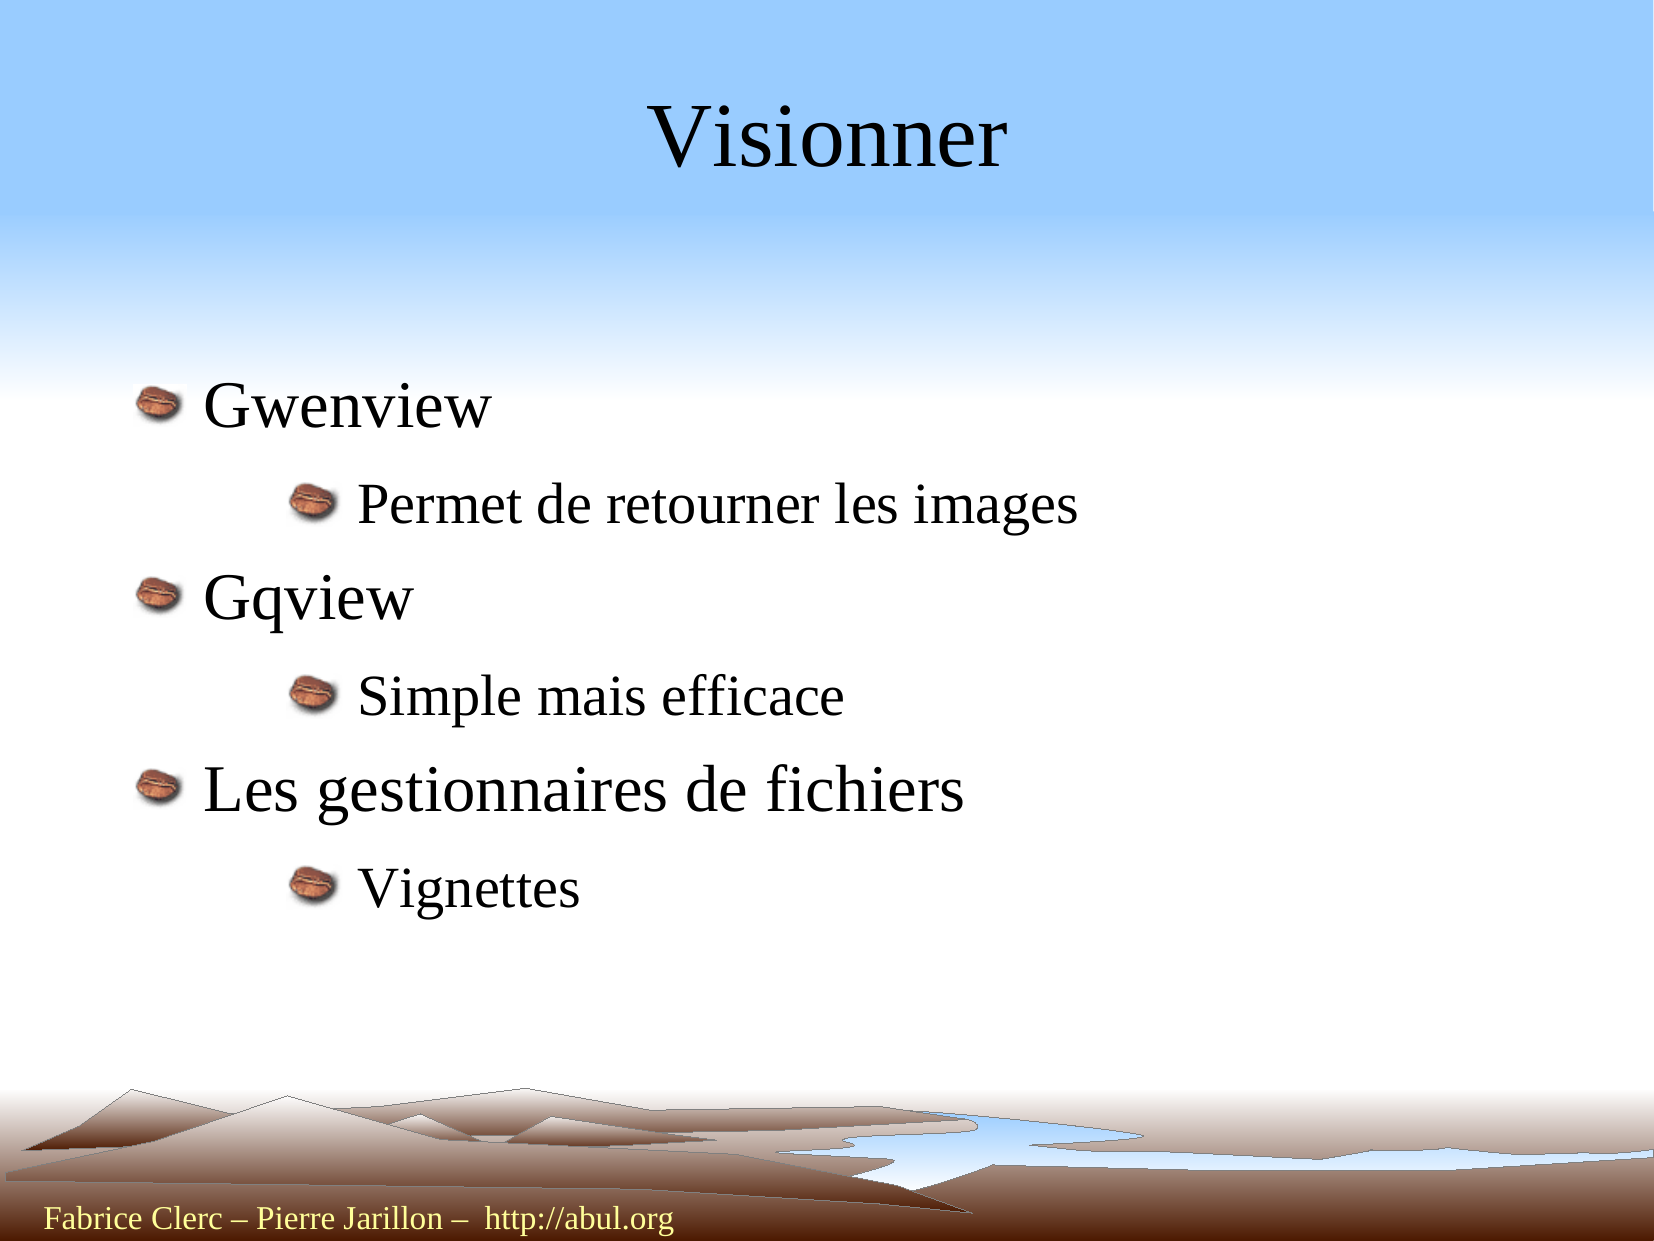

# Visionner
 Gwenview
 Permet de retourner les images
 Gqview
 Simple mais efficace
 Les gestionnaires de fichiers
 Vignettes